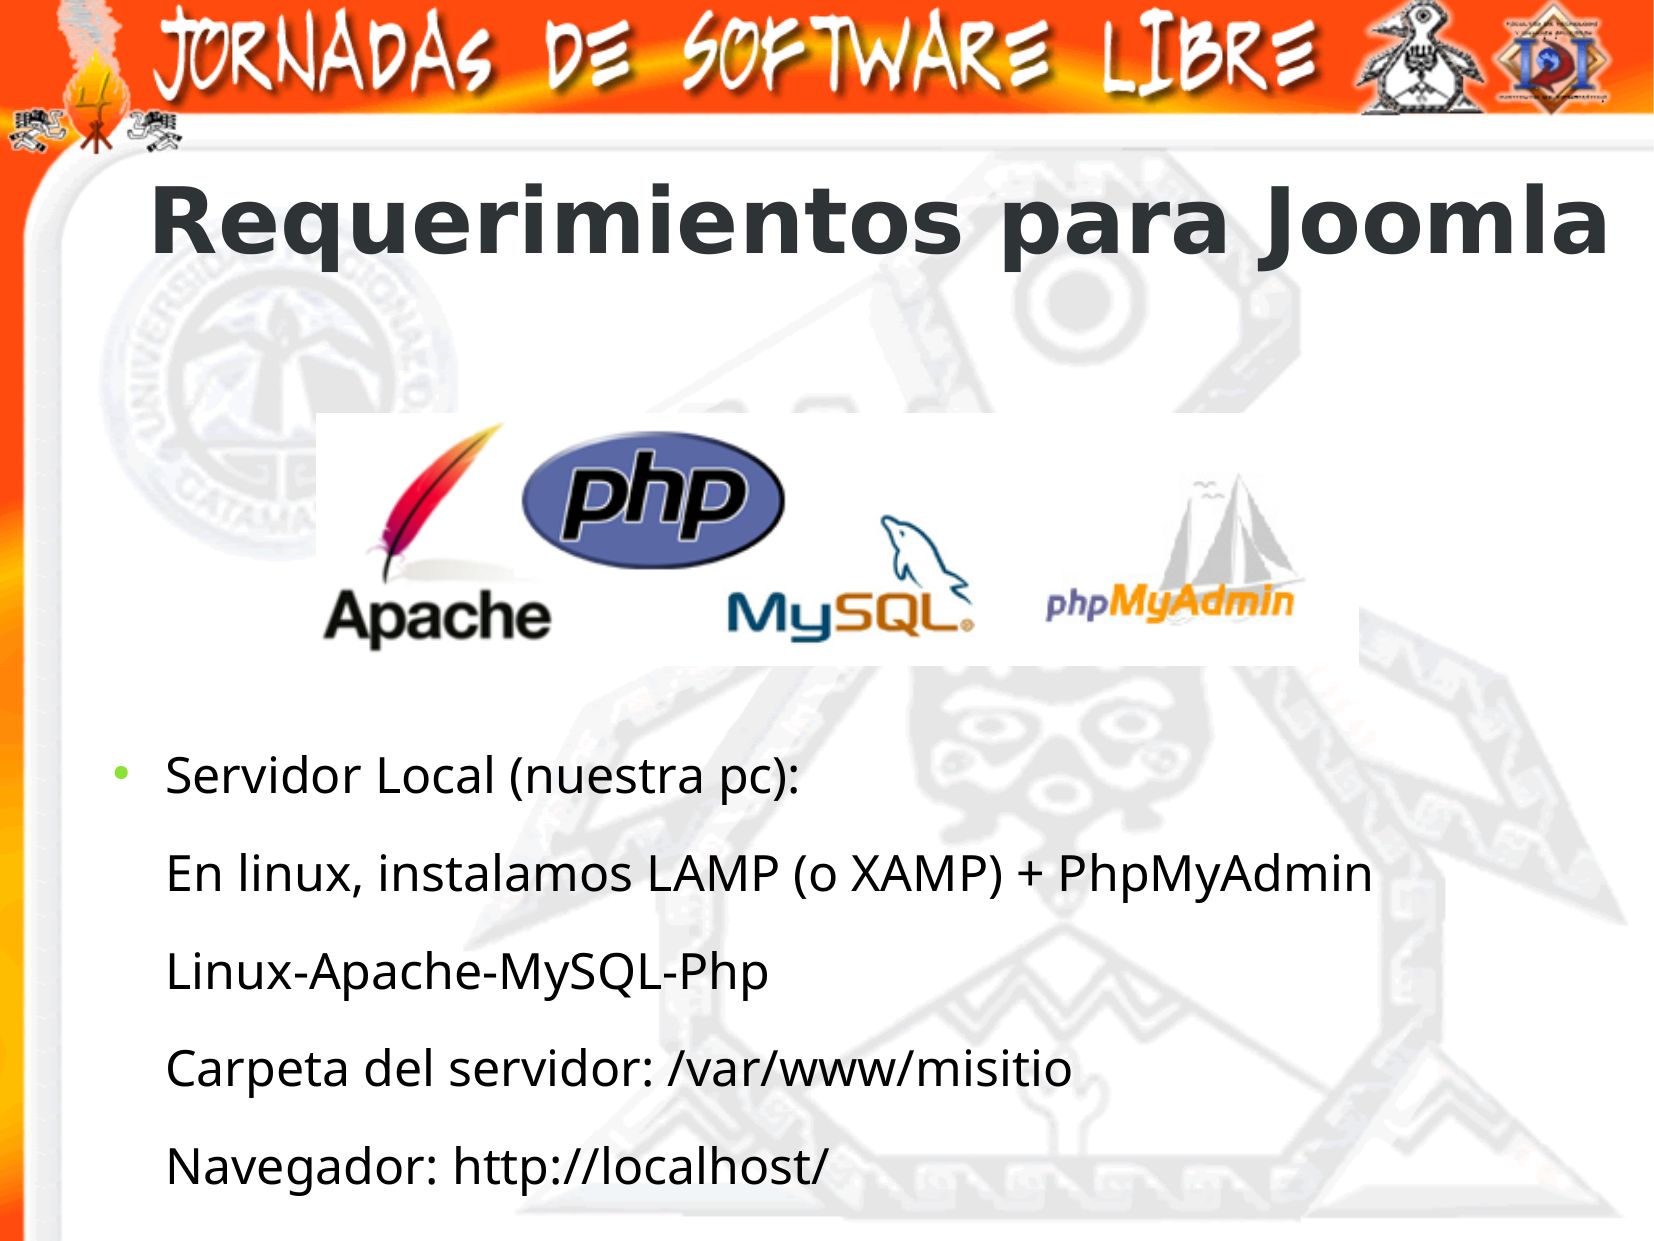

# Requerimientos para Joomla
Servidor Local (nuestra pc):
En linux, instalamos LAMP (o XAMP) + PhpMyAdmin
Linux-Apache-MySQL-Php
Carpeta del servidor: /var/www/misitio
Navegador: http://localhost/